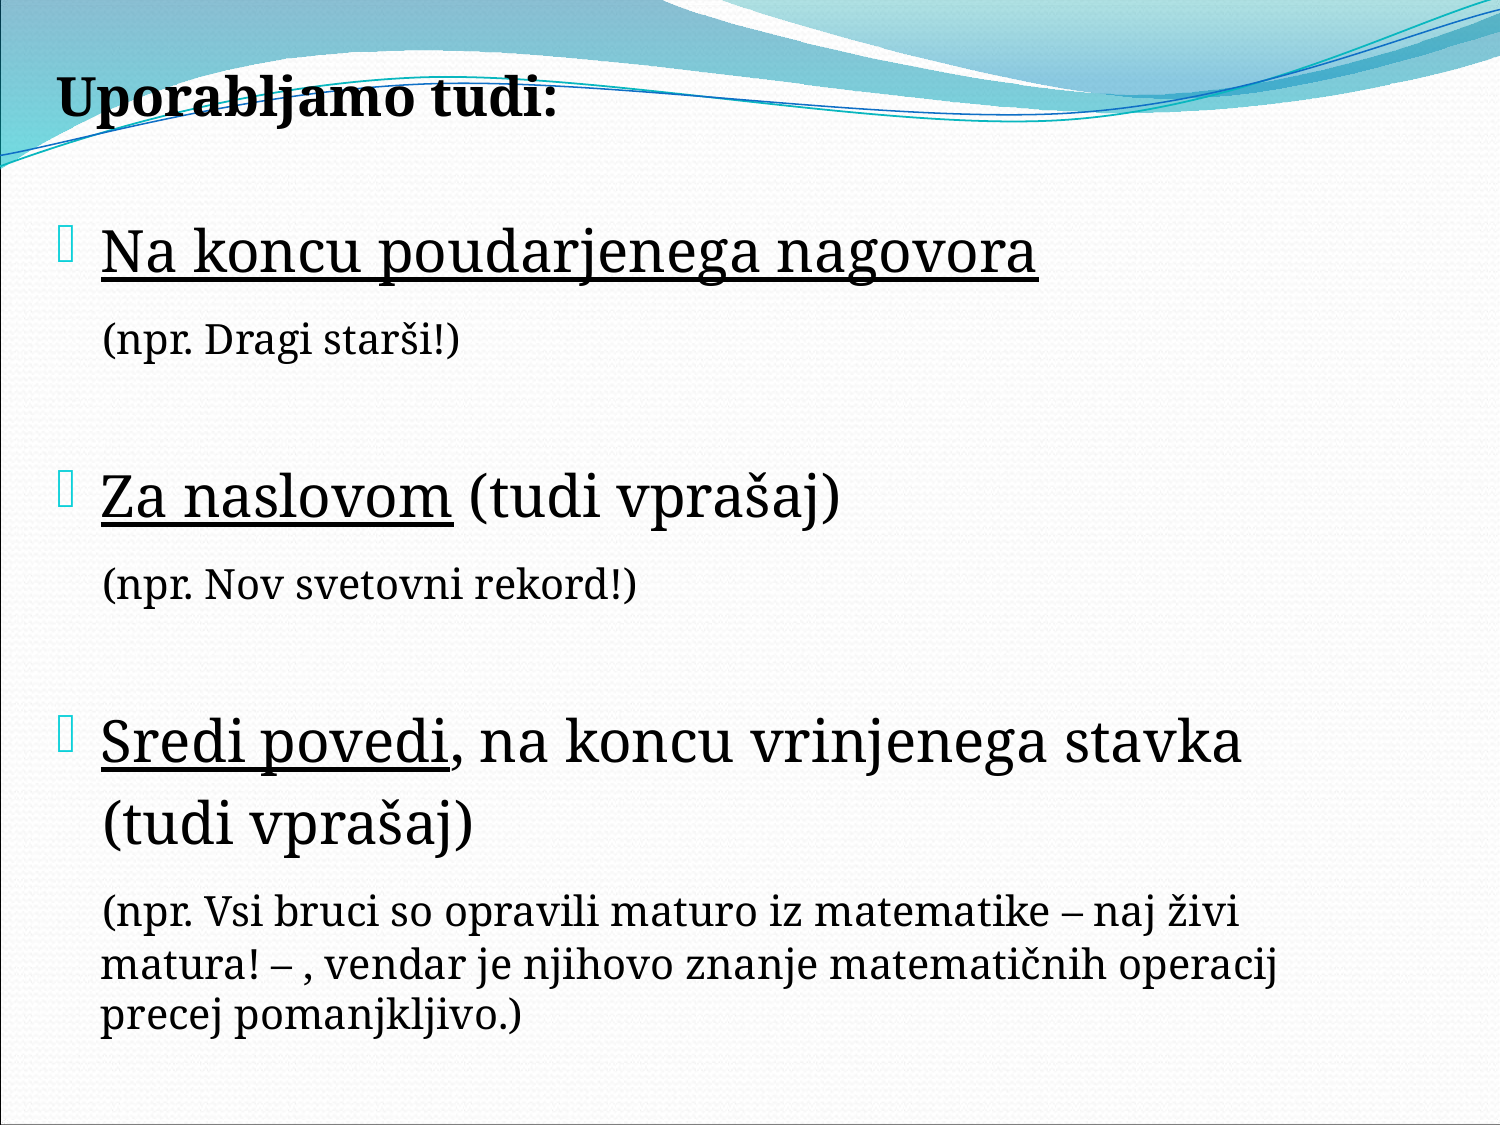

# Uporabljamo tudi:
Na koncu poudarjenega nagovora
 (npr. Dragi starši!)
Za naslovom (tudi vprašaj)
 (npr. Nov svetovni rekord!)
Sredi povedi, na koncu vrinjenega stavka
 (tudi vprašaj)
 (npr. Vsi bruci so opravili maturo iz matematike – naj živi matura! – , vendar je njihovo znanje matematičnih operacij precej pomanjkljivo.)